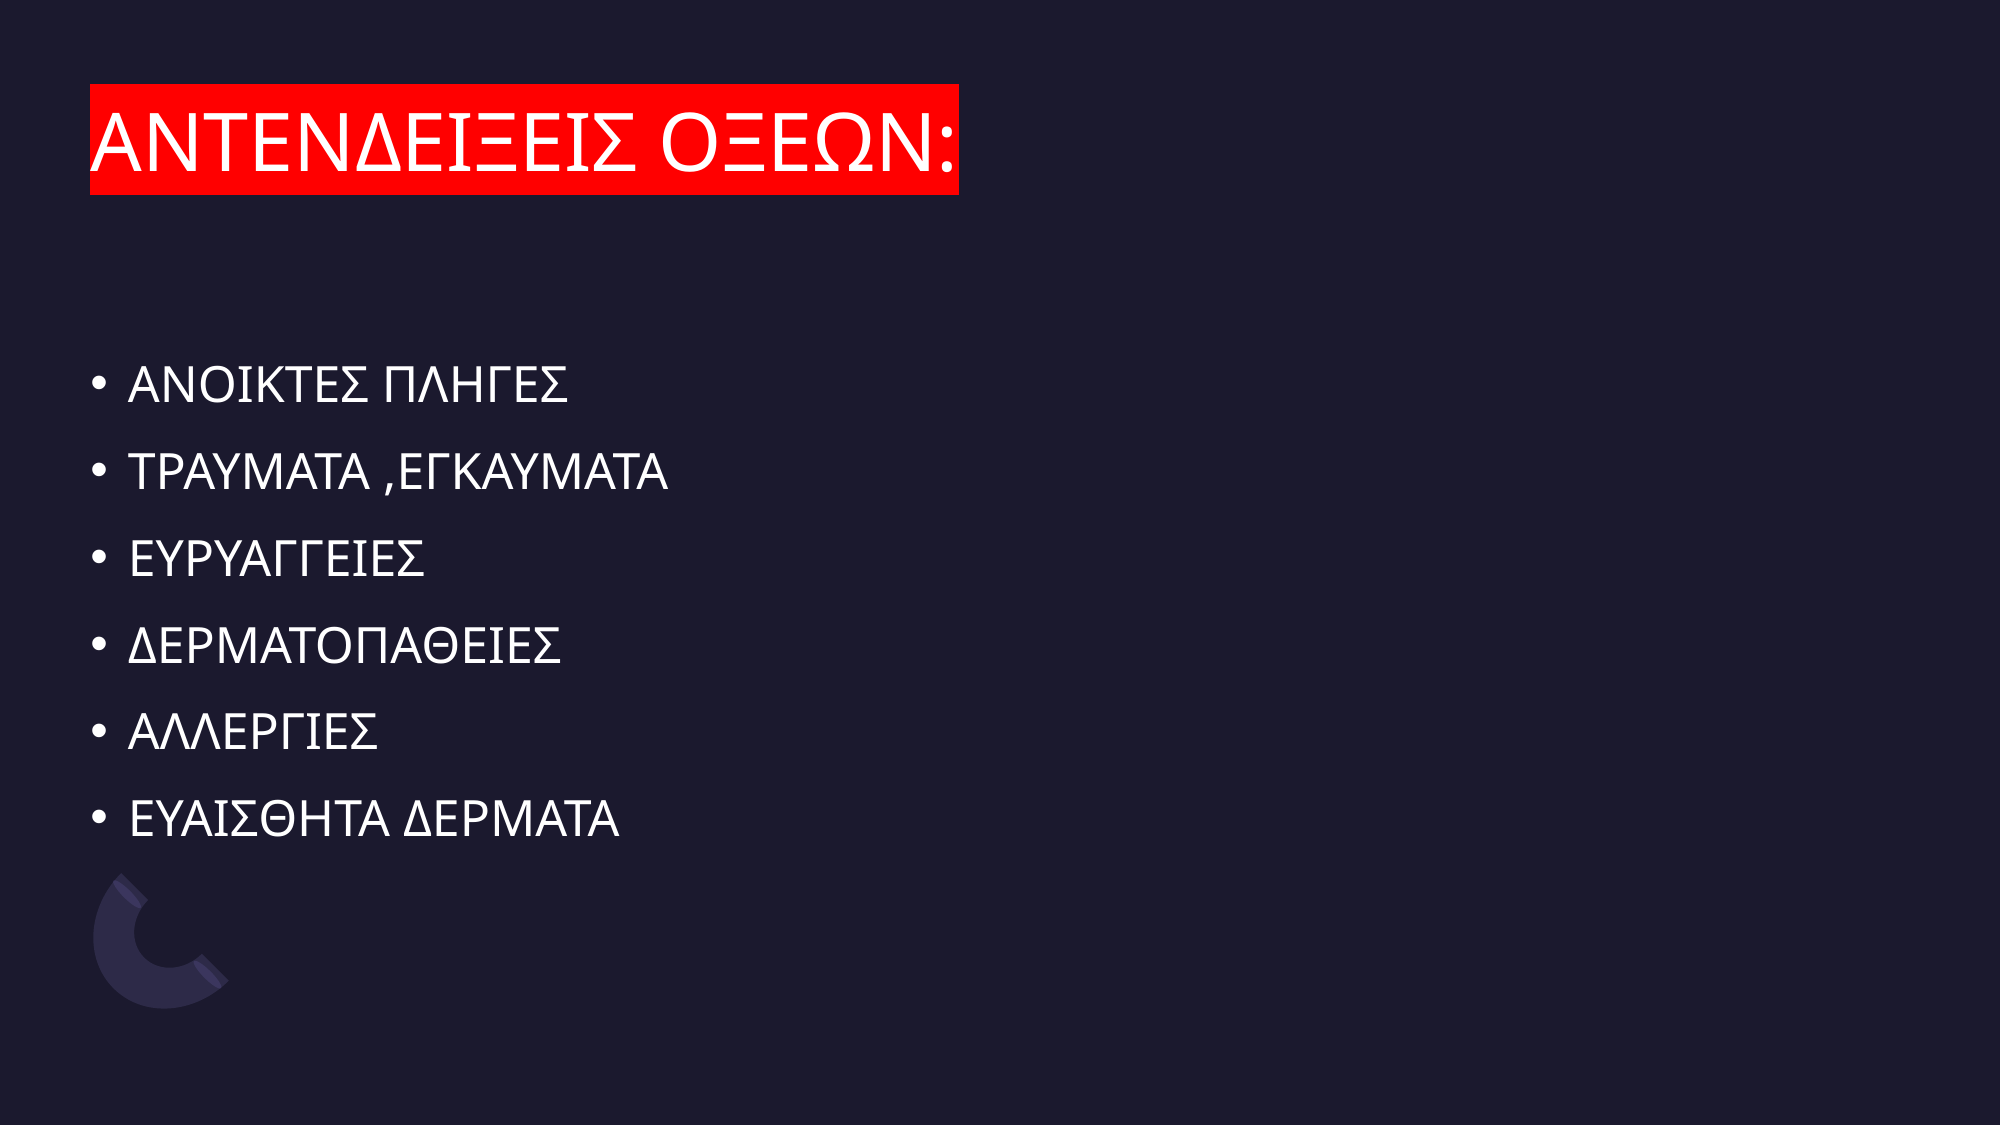

# ΑΝΤΕΝΔΕΙΞΕΙΣ ΟΞΕΩΝ:
ΑΝΟΙΚΤΕΣ ΠΛΗΓΕΣ
ΤΡΑΥΜΑΤΑ ,ΕΓΚΑΥΜΑΤΑ
ΕΥΡΥΑΓΓΕΙΕΣ
ΔΕΡΜΑΤΟΠΑΘΕΙΕΣ
ΑΛΛΕΡΓΙΕΣ
ΕΥΑΙΣΘΗΤΑ ΔΕΡΜΑΤΑ